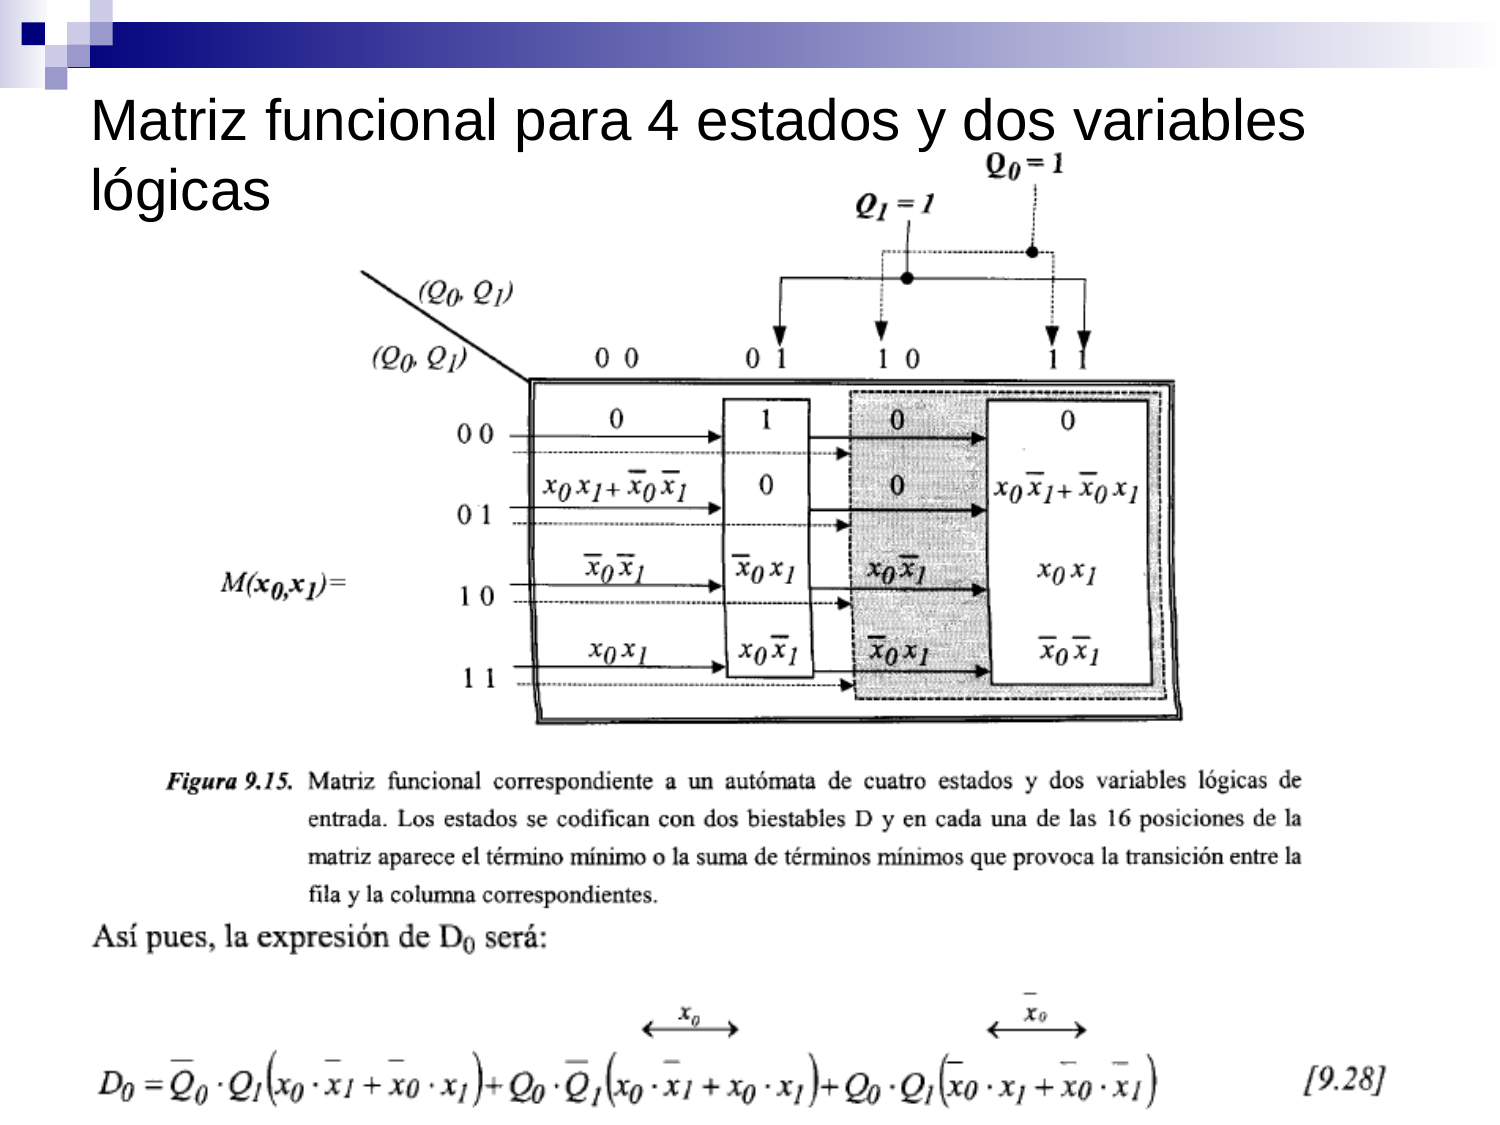

# Matriz funcional para 4 estados y dos variables lógicas